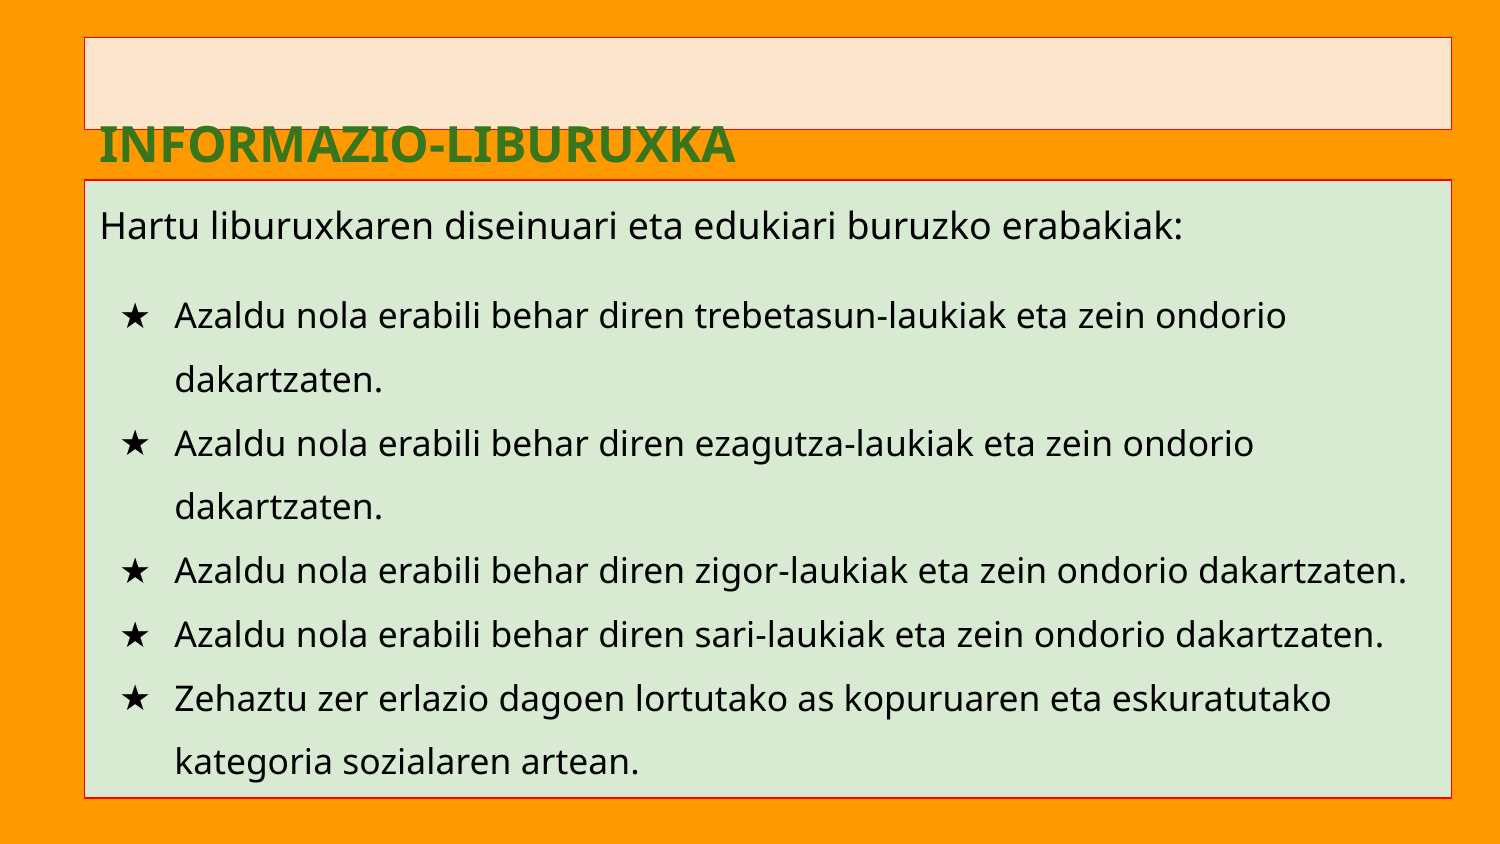

INFORMAZIO-LIBURUXKA
Hartu liburuxkaren diseinuari eta edukiari buruzko erabakiak:
Azaldu nola erabili behar diren trebetasun-laukiak eta zein ondorio dakartzaten.
Azaldu nola erabili behar diren ezagutza-laukiak eta zein ondorio dakartzaten.
Azaldu nola erabili behar diren zigor-laukiak eta zein ondorio dakartzaten.
Azaldu nola erabili behar diren sari-laukiak eta zein ondorio dakartzaten.
Zehaztu zer erlazio dagoen lortutako as kopuruaren eta eskuratutako kategoria sozialaren artean.